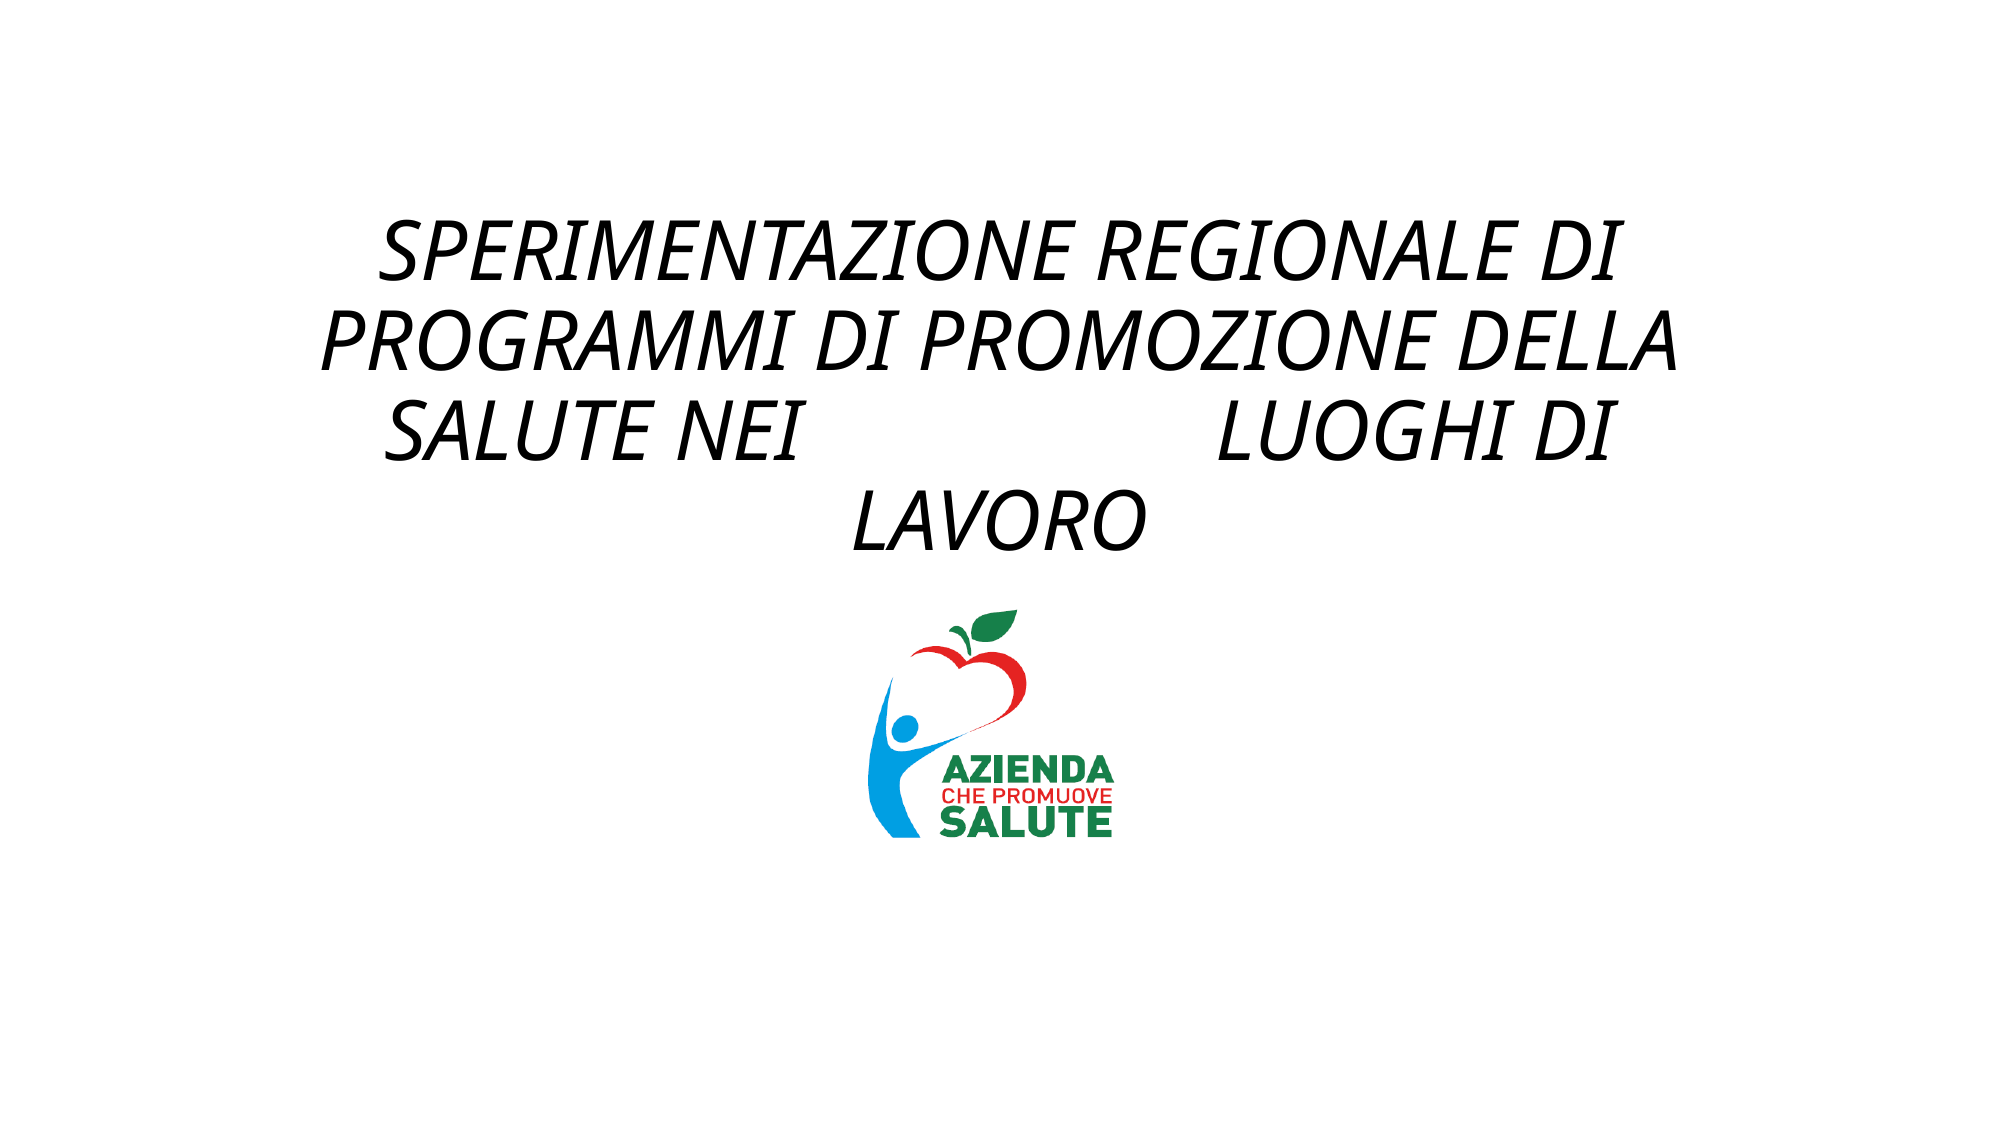

# SPERIMENTAZIONE REGIONALE DI PROGRAMMI DI PROMOZIONE DELLA SALUTE NEI LUOGHI DI LAVORO